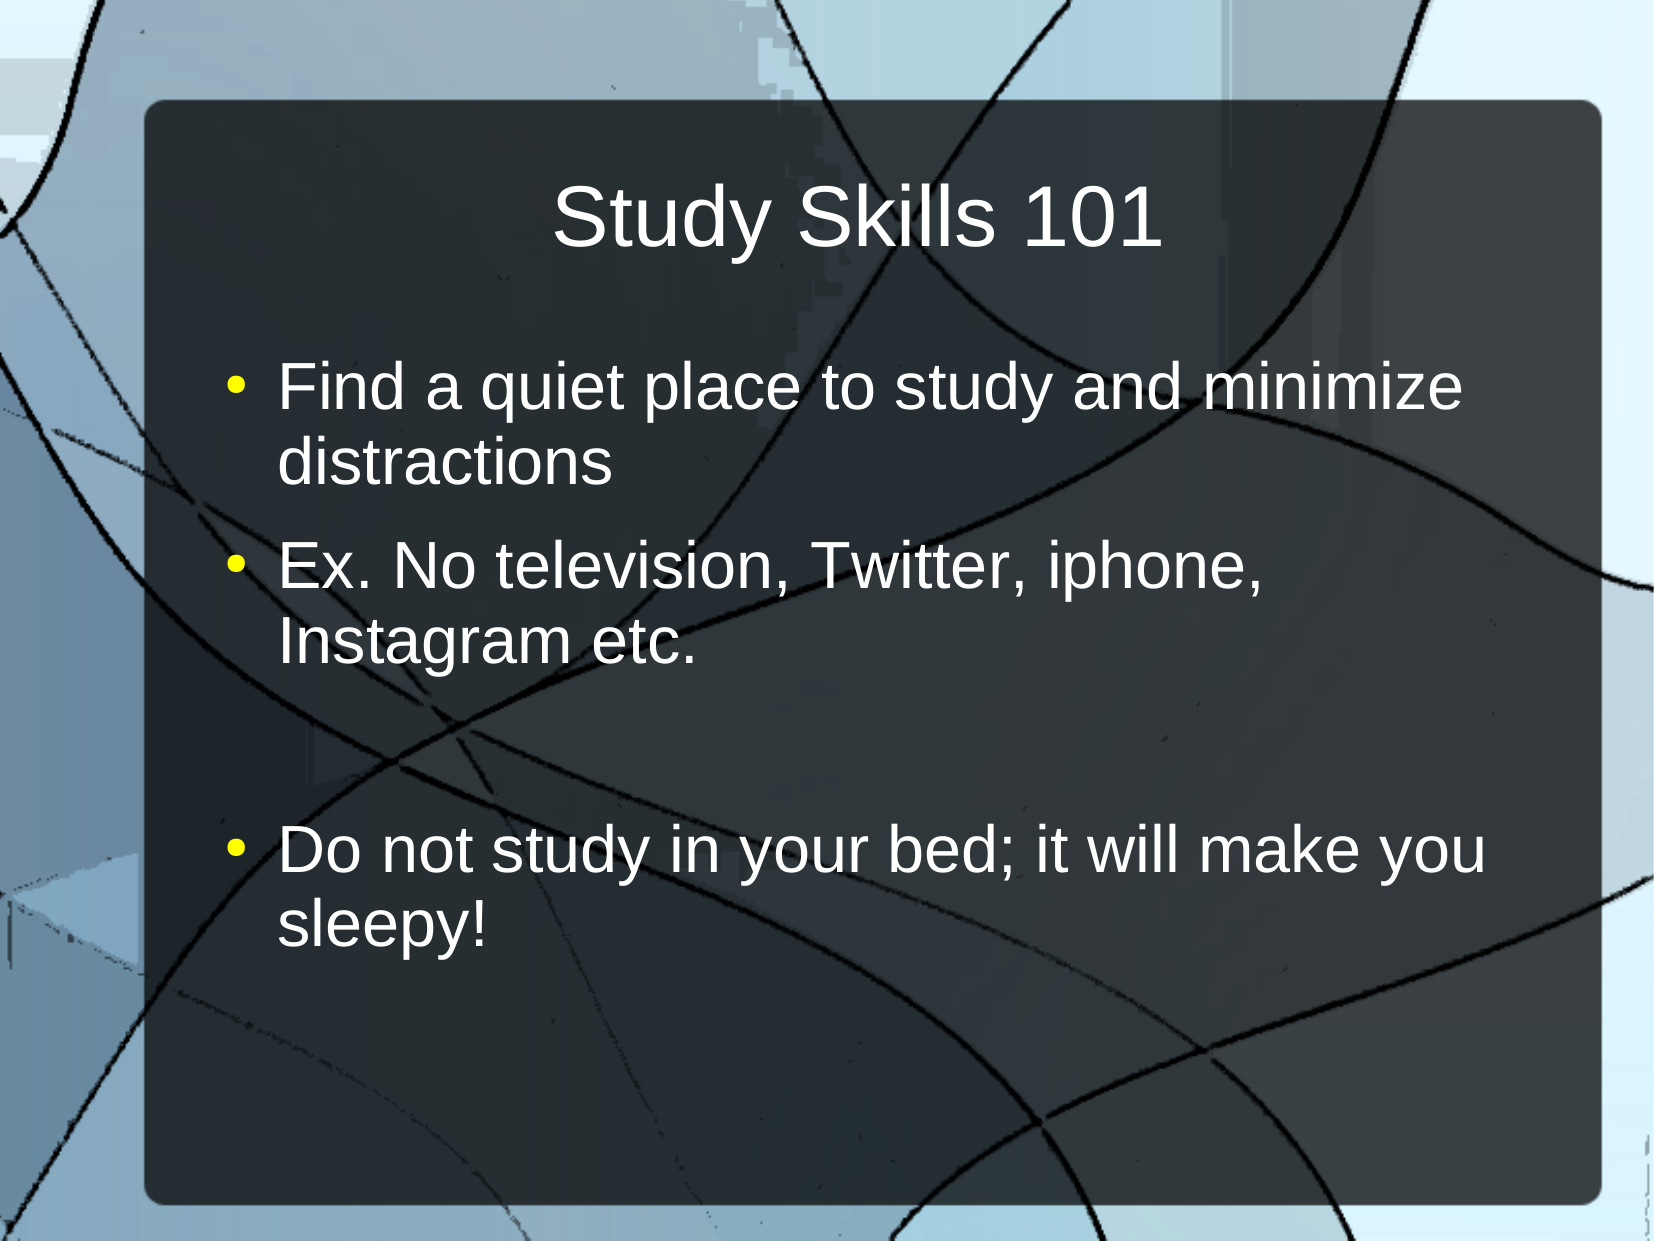

# Study Skills 101
Find a quiet place to study and minimize distractions
Ex. No television, Twitter, iphone, Instagram etc.
Do not study in your bed; it will make you sleepy!